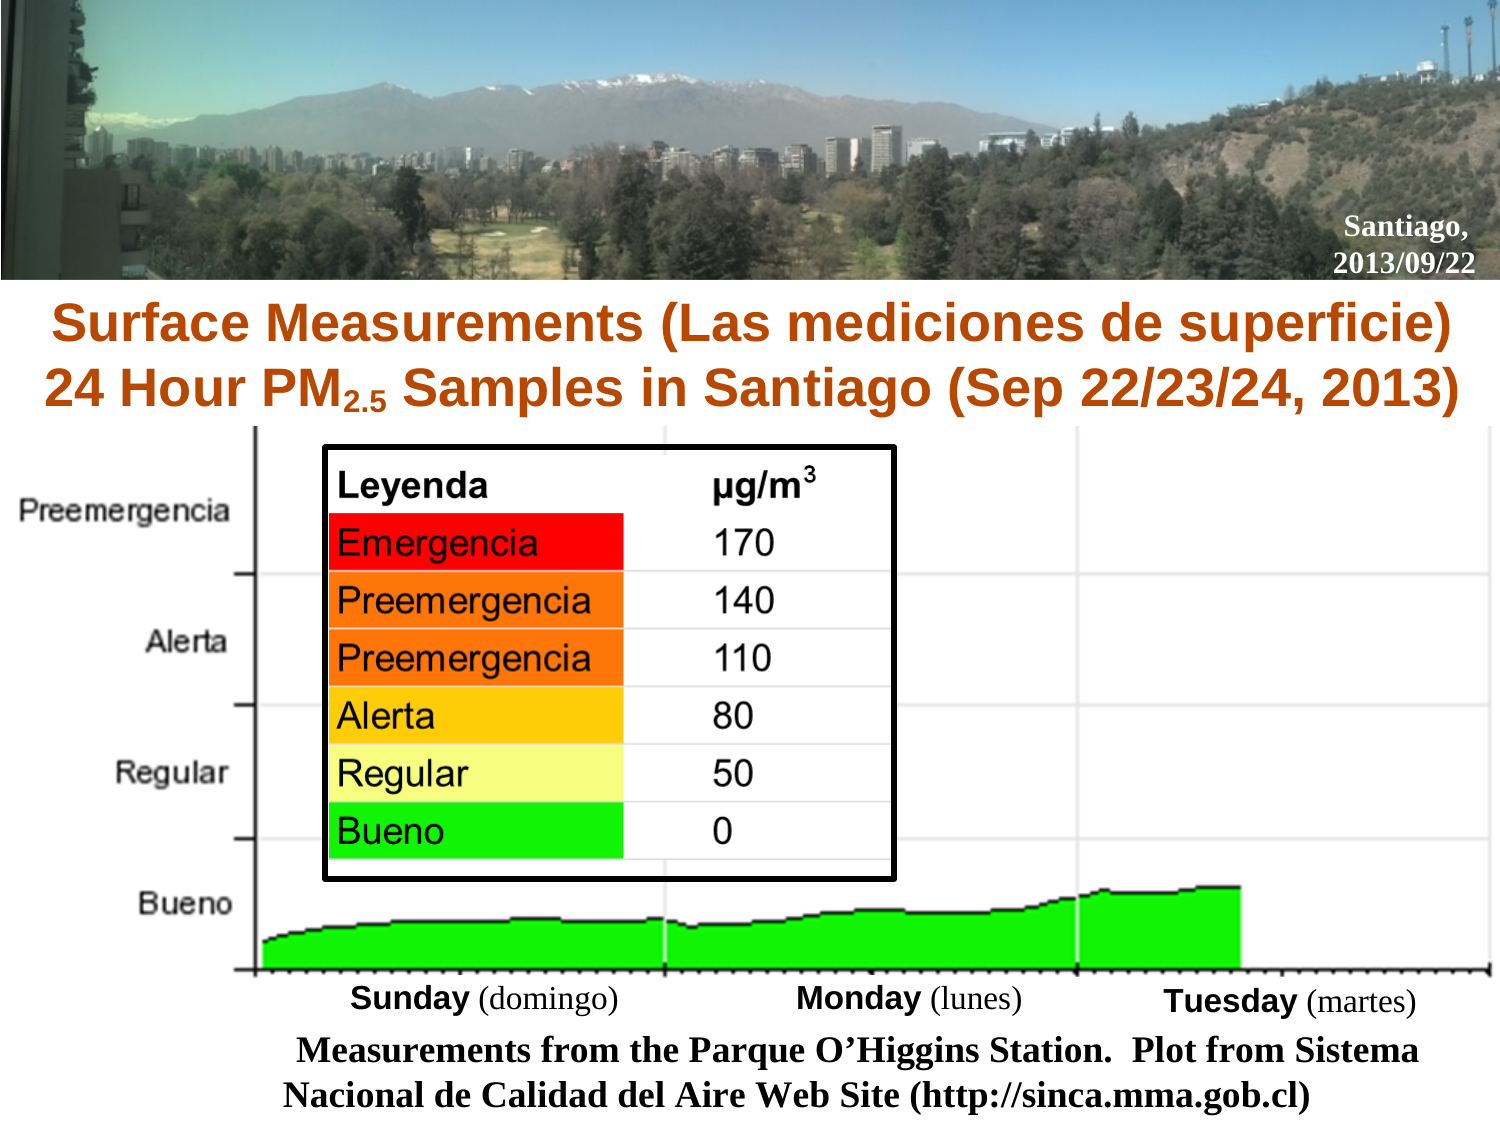

Santiago, 2013/09/22
Surface Measurements (Las mediciones de superficie)
24 Hour PM2.5 Samples in Santiago (Sep 22/23/24, 2013)
Sunday (domingo)
Monday (lunes)
Tuesday (martes)
Measurements from the Parque O’Higgins Station. Plot from Sistema Nacional de Calidad del Aire Web Site (http://sinca.mma.gob.cl)